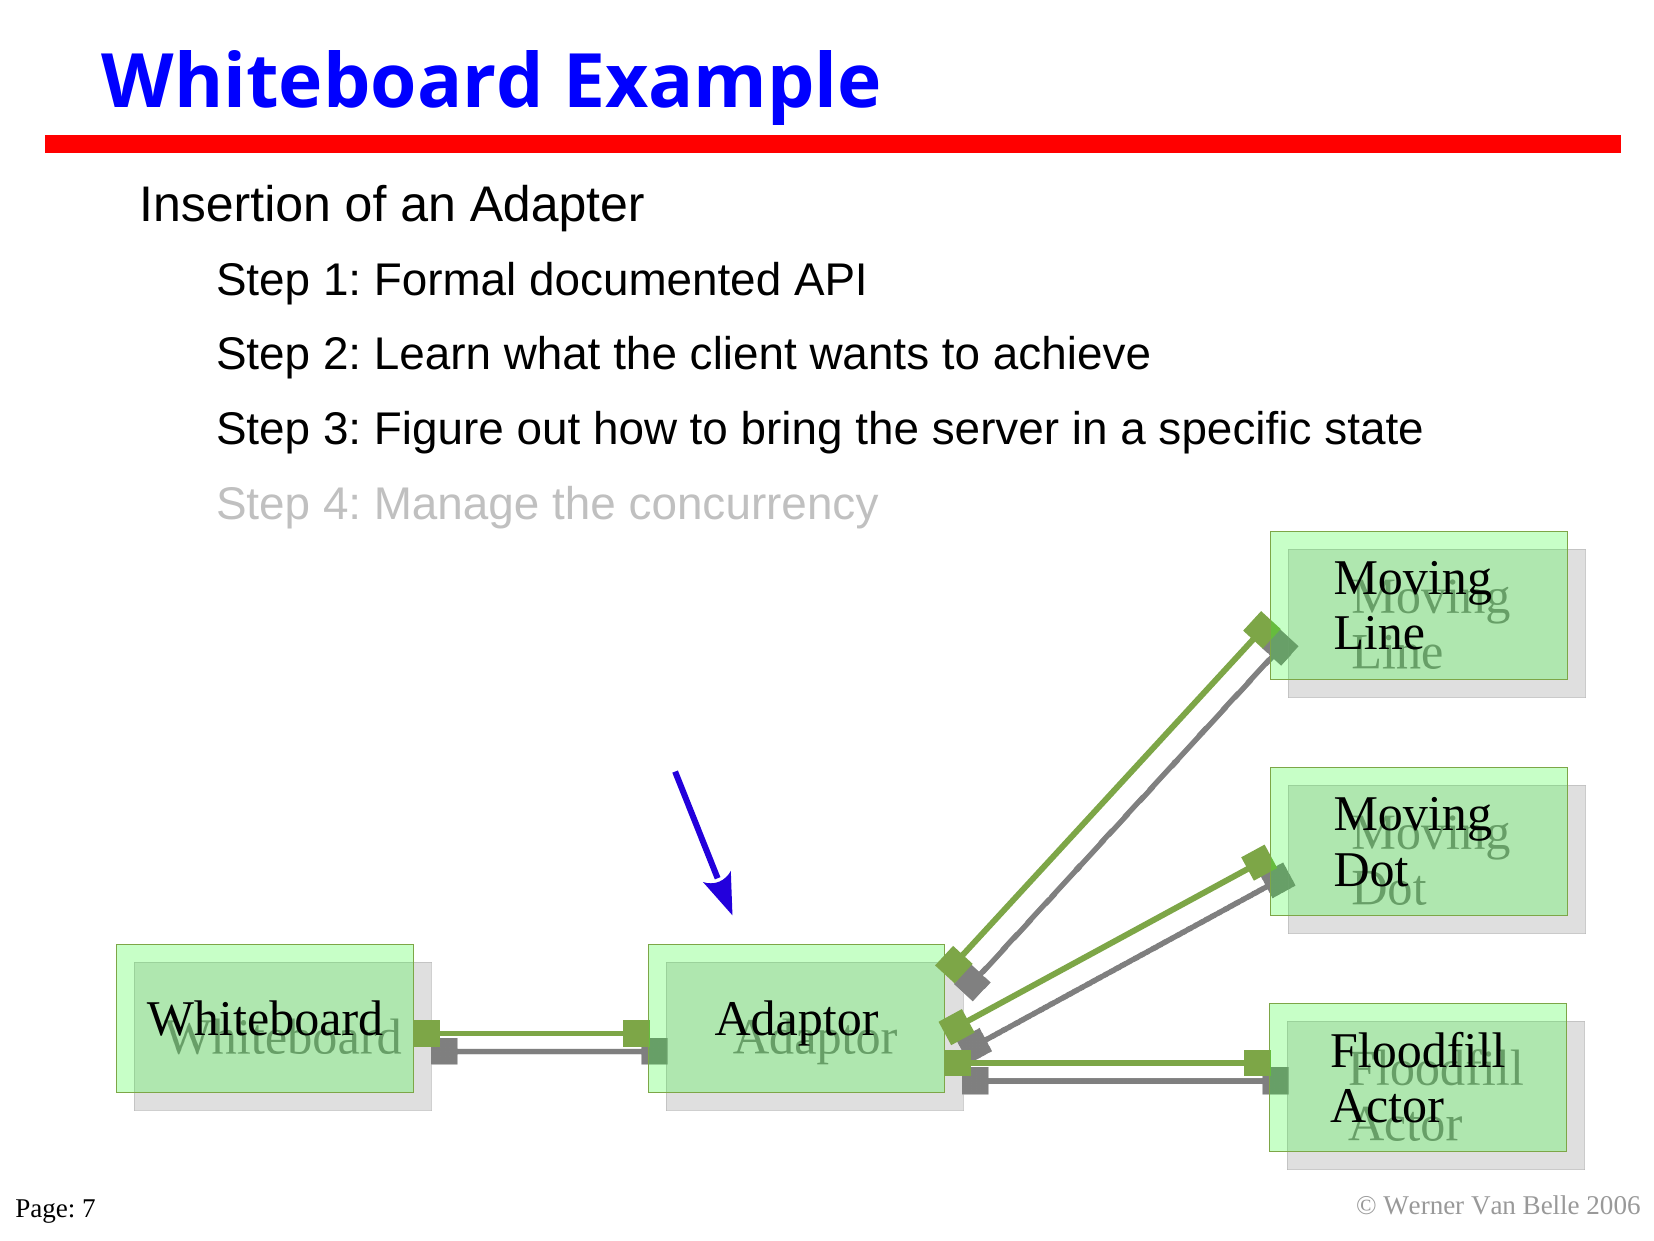

# Whiteboard Example
Insertion of an Adapter
Step 1: Formal documented API
Step 2: Learn what the client wants to achieve
Step 3: Figure out how to bring the server in a specific state
Step 4: Manage the concurrency
Moving
Line
Moving
Dot
Whiteboard
Adaptor
Floodfill
Actor